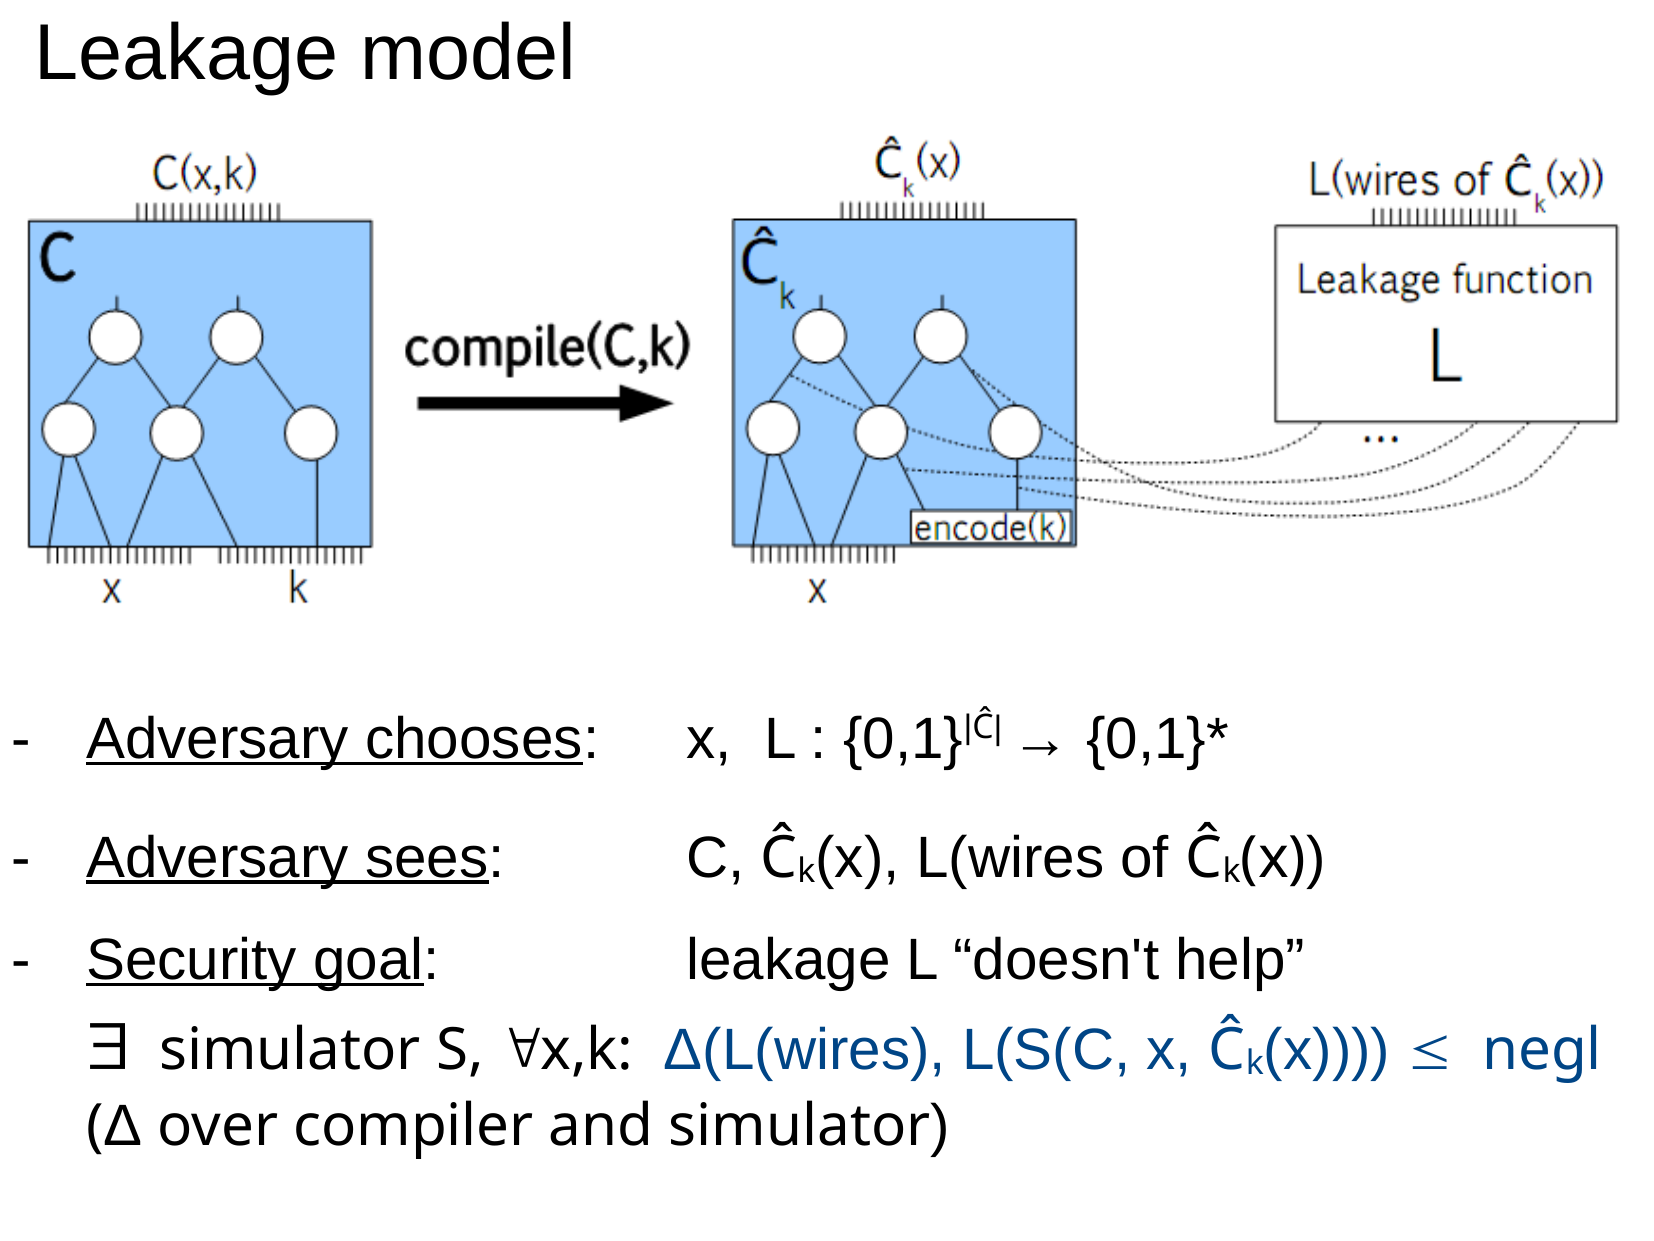

Leakage model
- 	Adversary chooses:		x, L : {0,1}|Ĉ| → {0,1}*
-	Adversary sees:			C, Ĉk(x), L(wires of Ĉk(x))
-	Security goal:				leakage L “doesn't help”
	 simulator S, x,k: Δ(L(wires), L(S(C, x, Ĉk(x))))  negl
	(Δ over compiler and simulator)